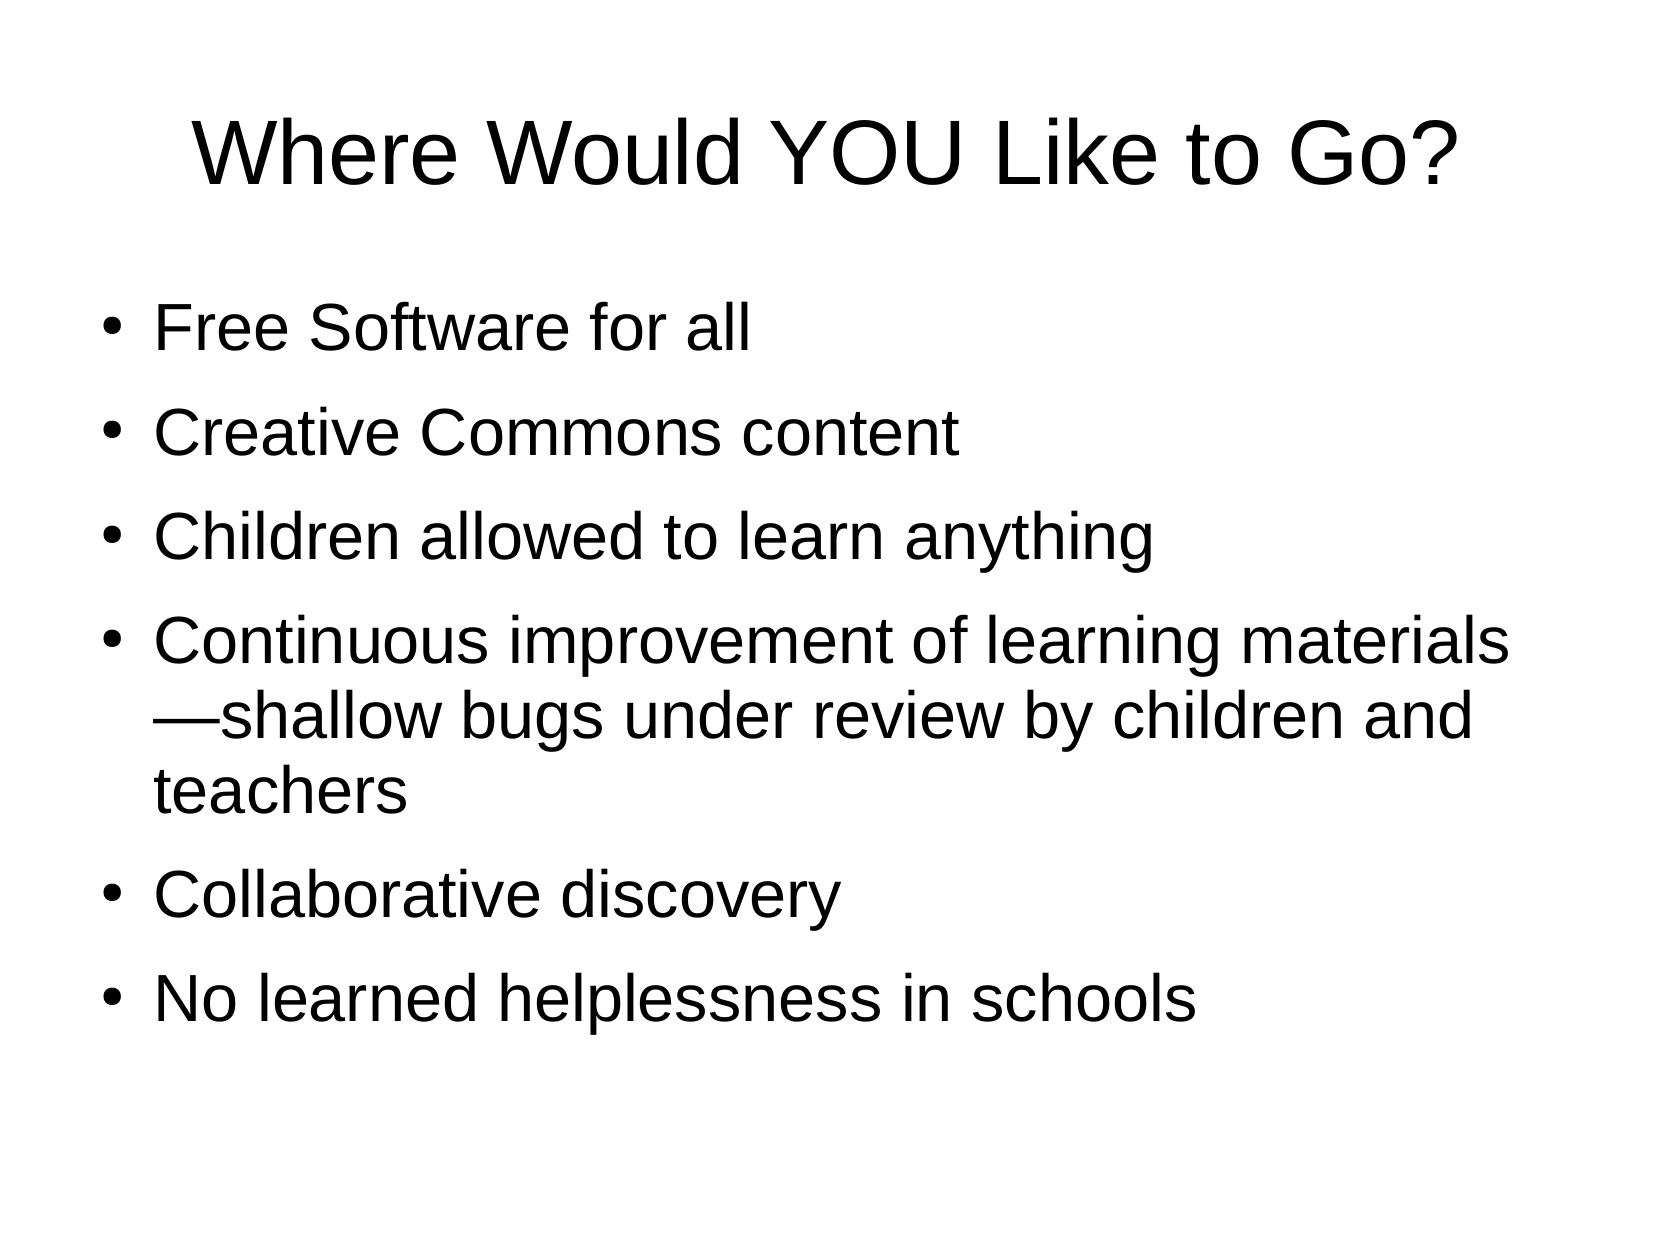

# Where Would YOU Like to Go?
Free Software for all
Creative Commons content
Children allowed to learn anything
Continuous improvement of learning materials—shallow bugs under review by children and teachers
Collaborative discovery
No learned helplessness in schools